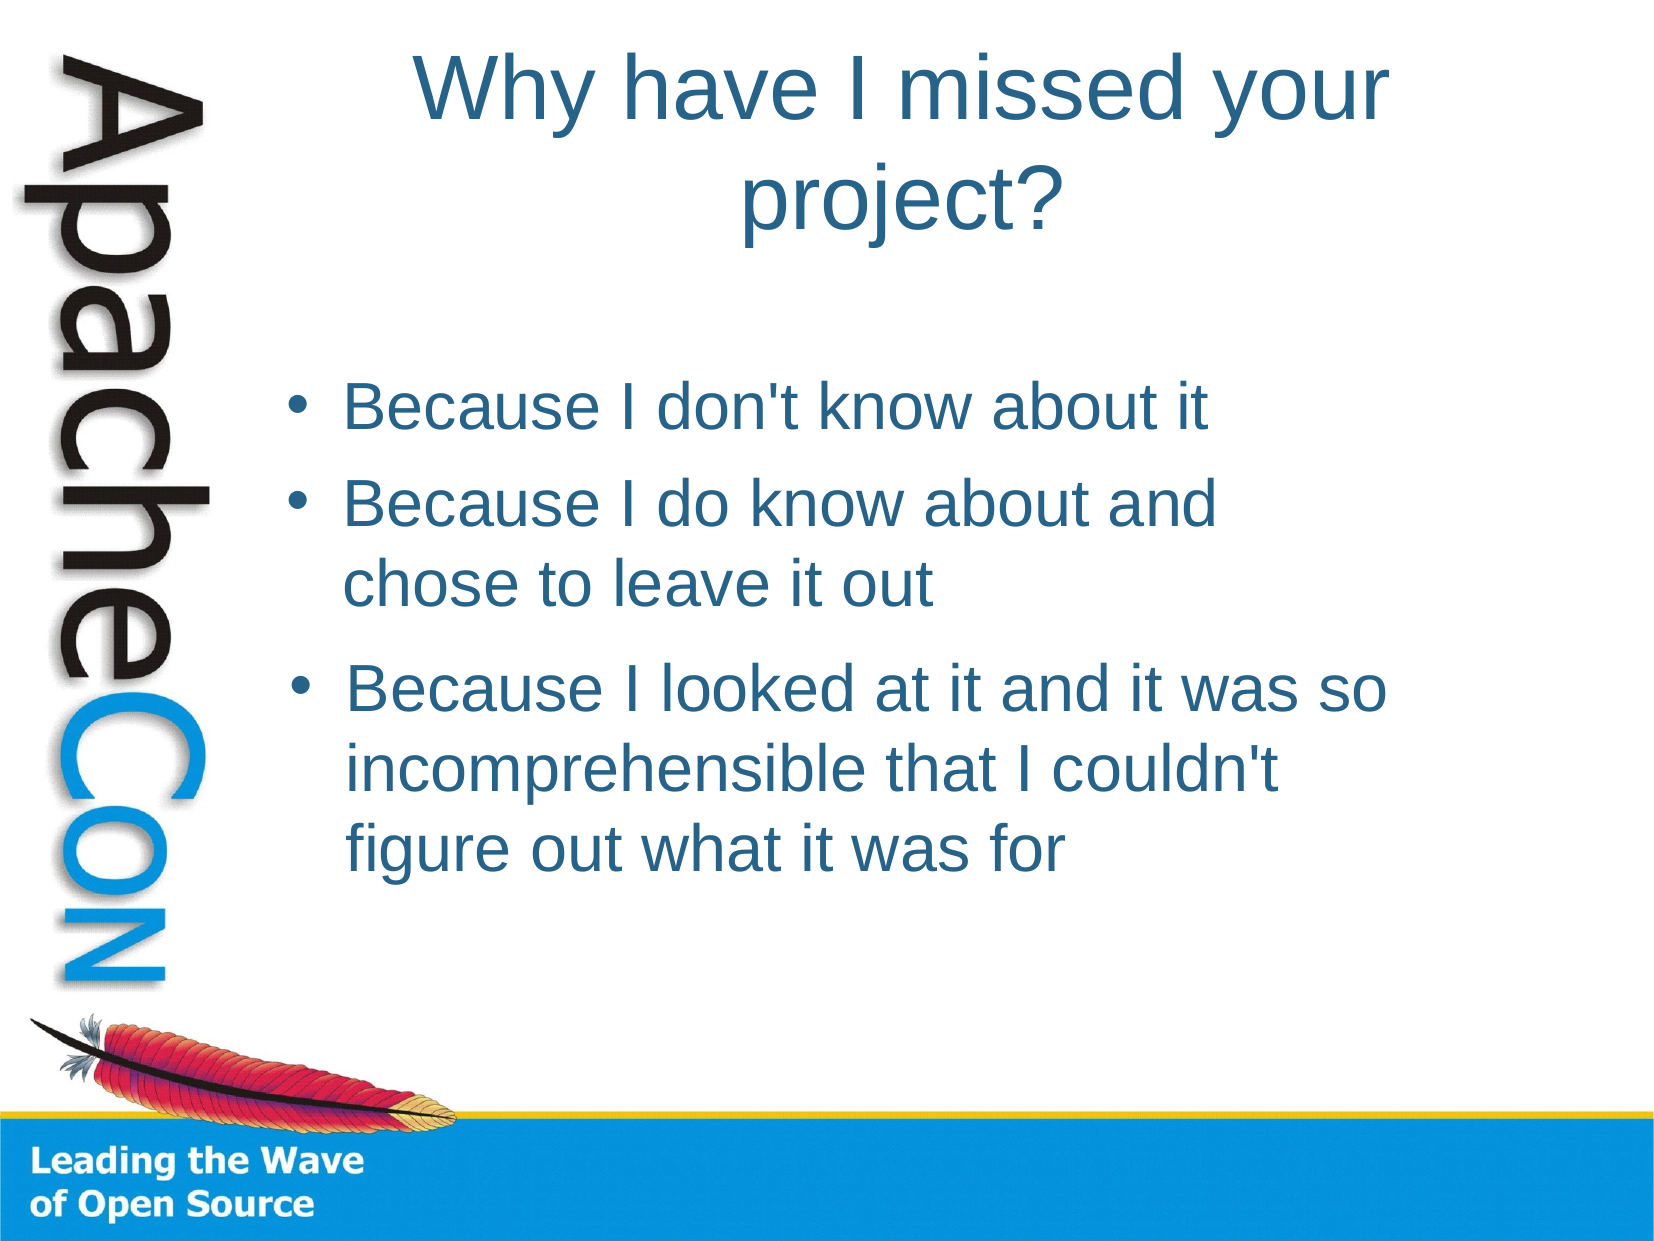

# Why have I missed your project?
Because I don't know about it
Because I do know about and chose to leave it out
Because I looked at it and it was so incomprehensible that I couldn't figure out what it was for